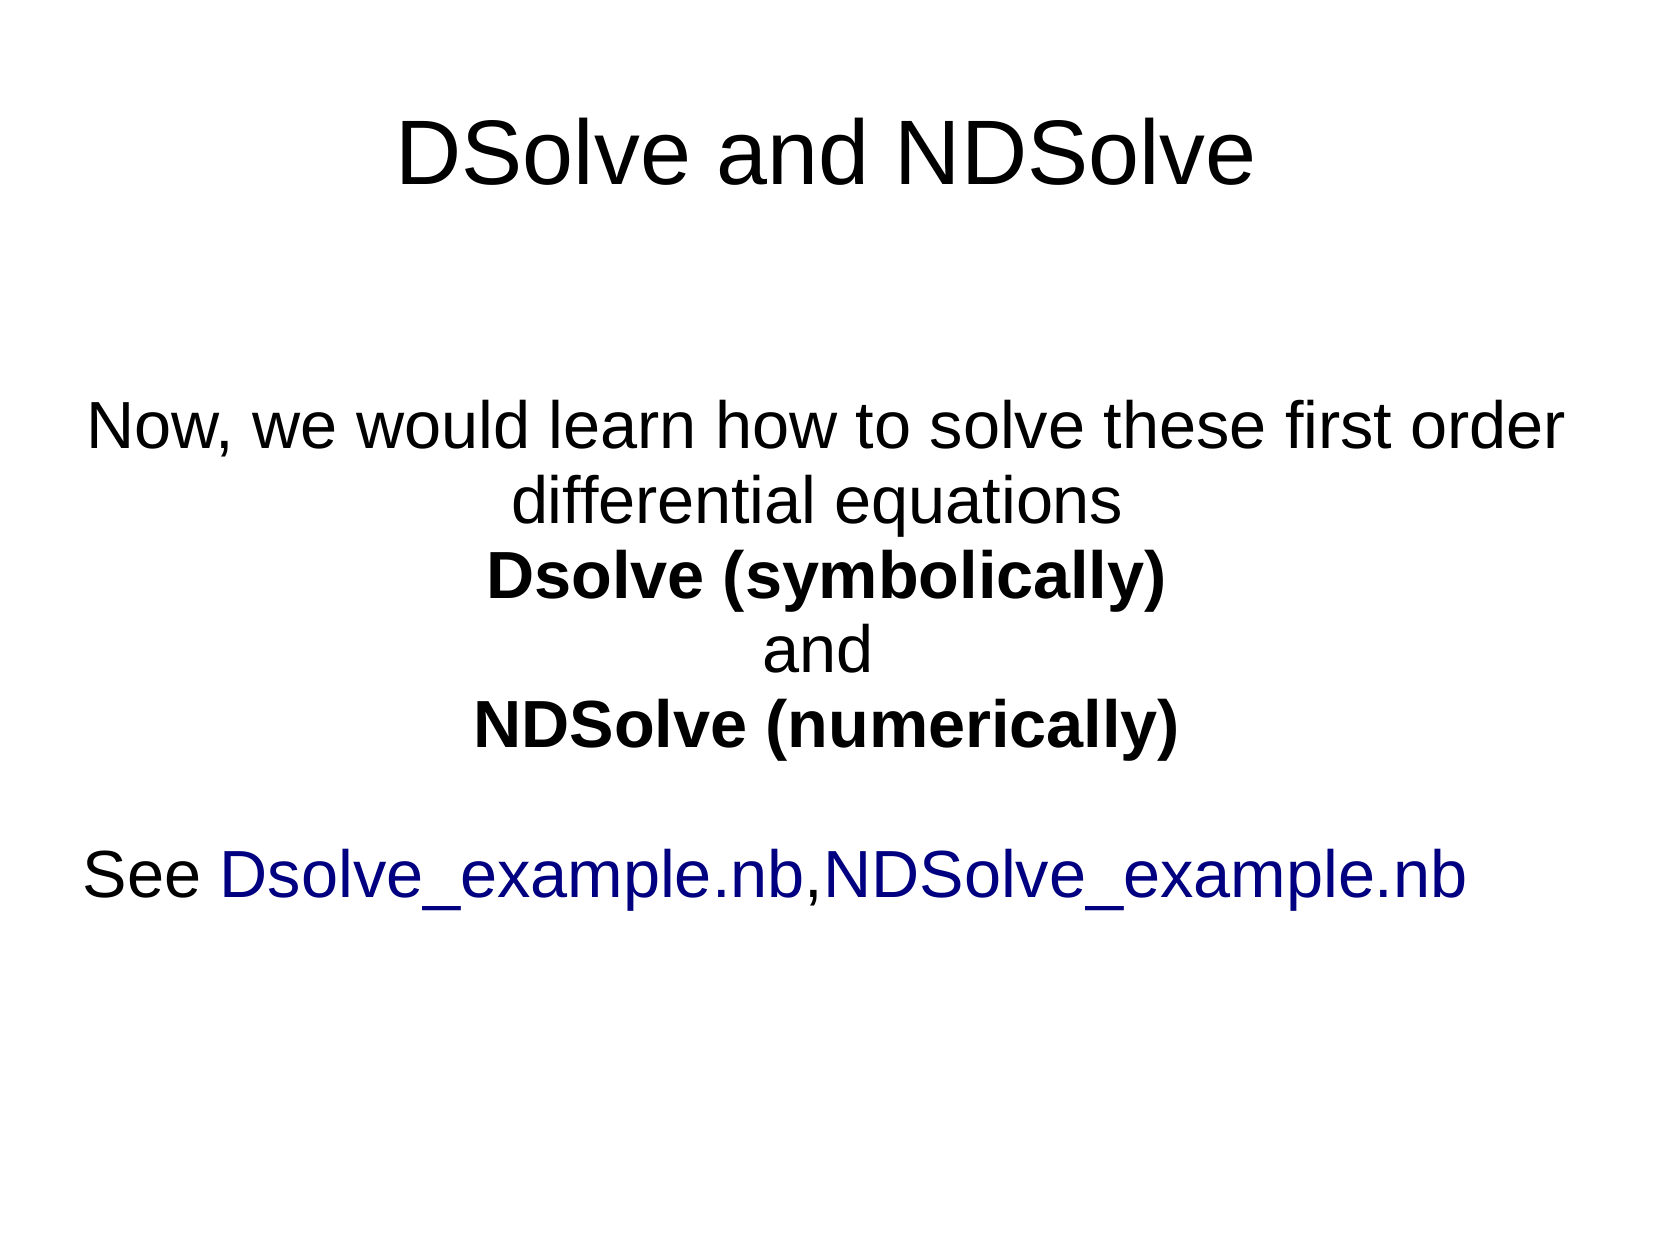

# DSolve and NDSolve
Now, we would learn how to solve these first order differential equations
Dsolve (symbolically)
and
NDSolve (numerically)
See Dsolve_example.nb,NDSolve_example.nb